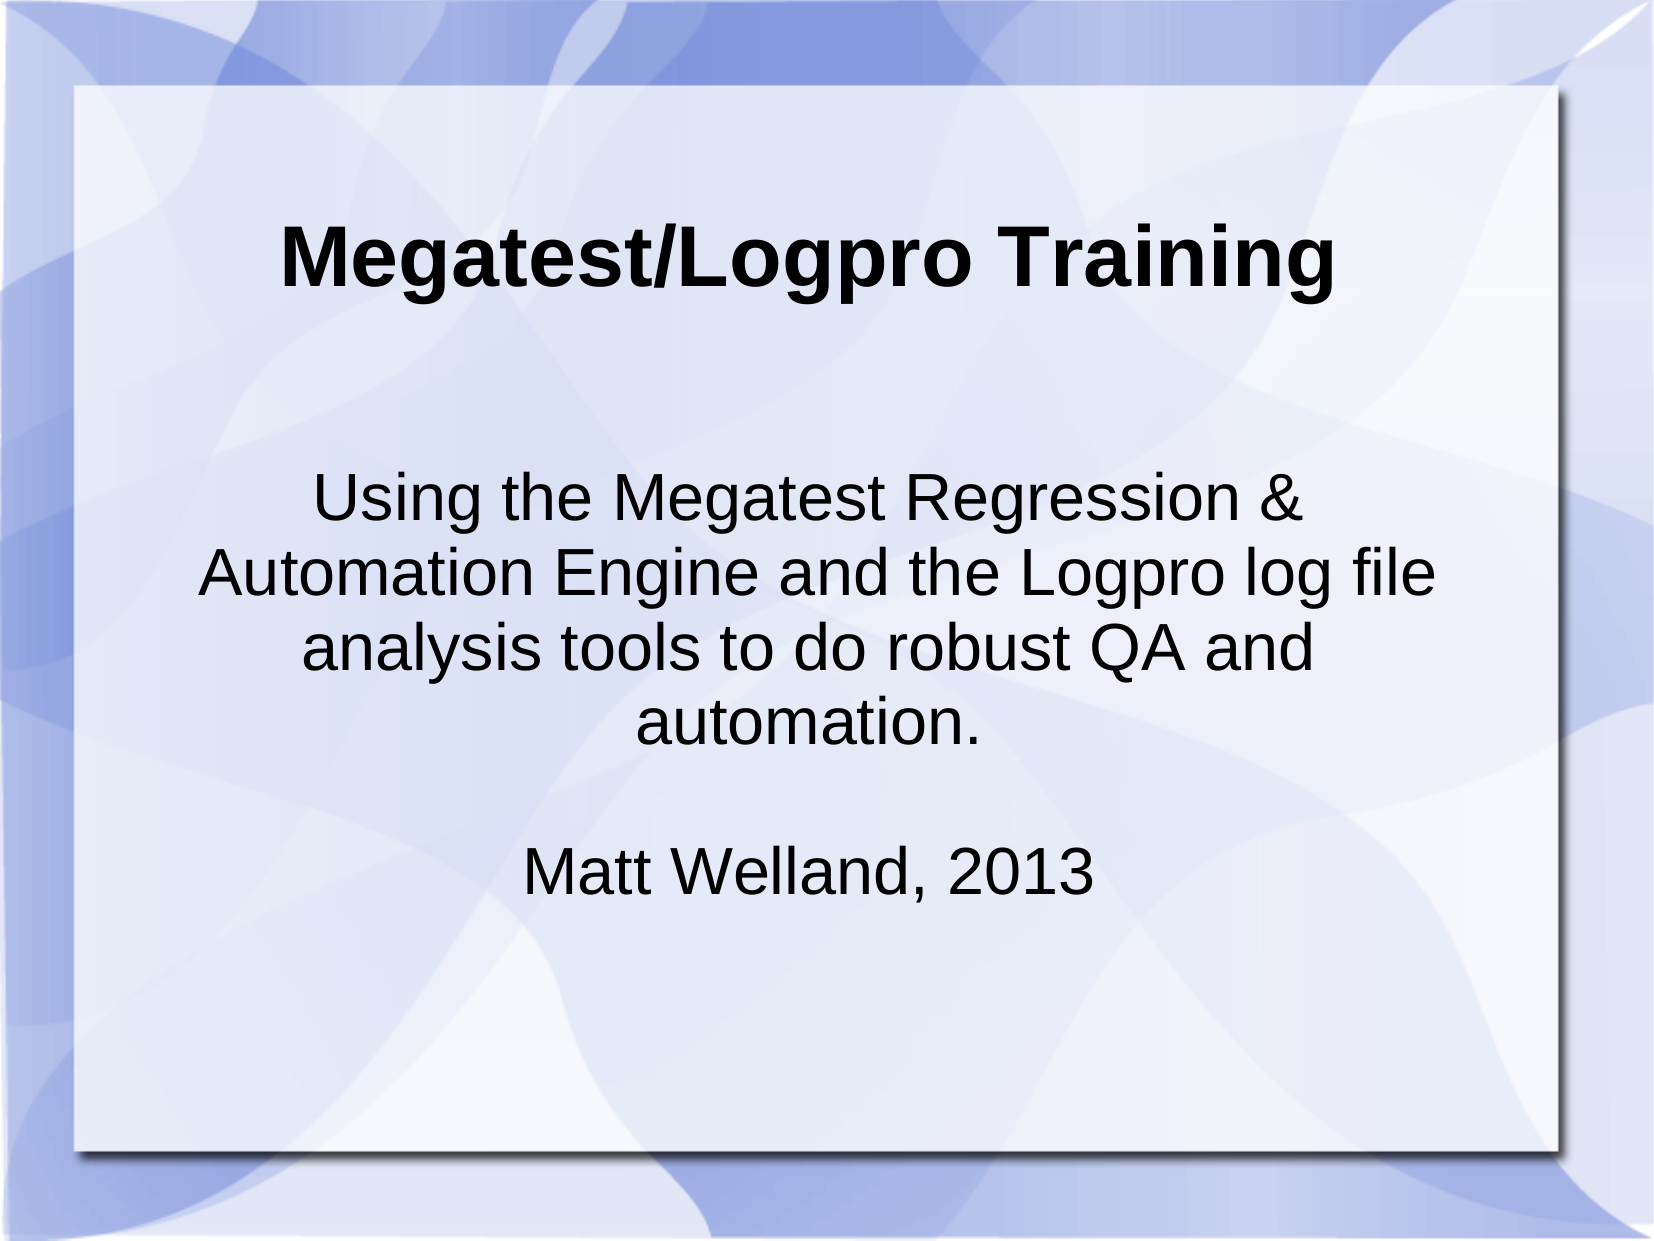

# Megatest/Logpro Training
Using the Megatest Regression &
 Automation Engine and the Logpro log file analysis tools to do robust QA and automation.
Matt Welland, 2013